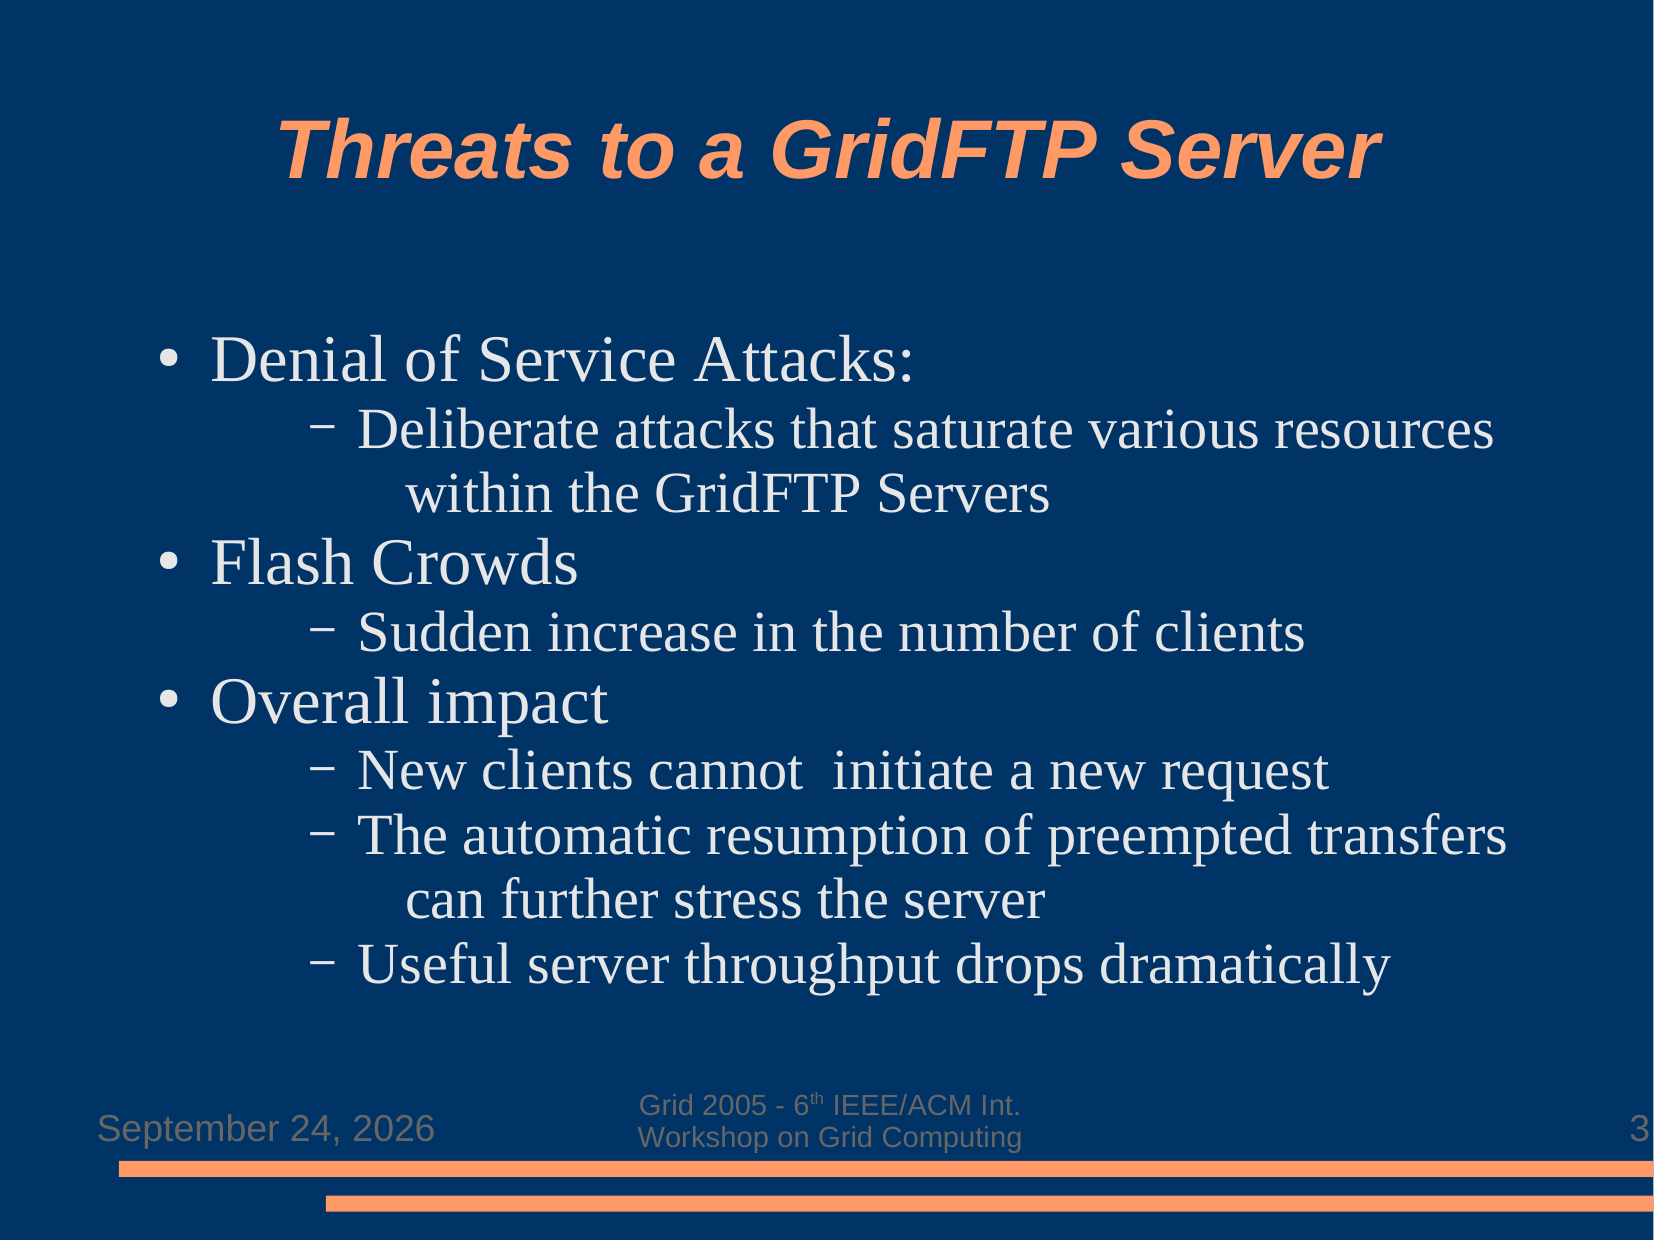

# Threats to a GridFTP Server
Denial of Service Attacks:
Deliberate attacks that saturate various resources within the GridFTP Servers
Flash Crowds
Sudden increase in the number of clients
Overall impact
New clients cannot  initiate a new request
The automatic resumption of preempted transfers can further stress the server
Useful server throughput drops dramatically